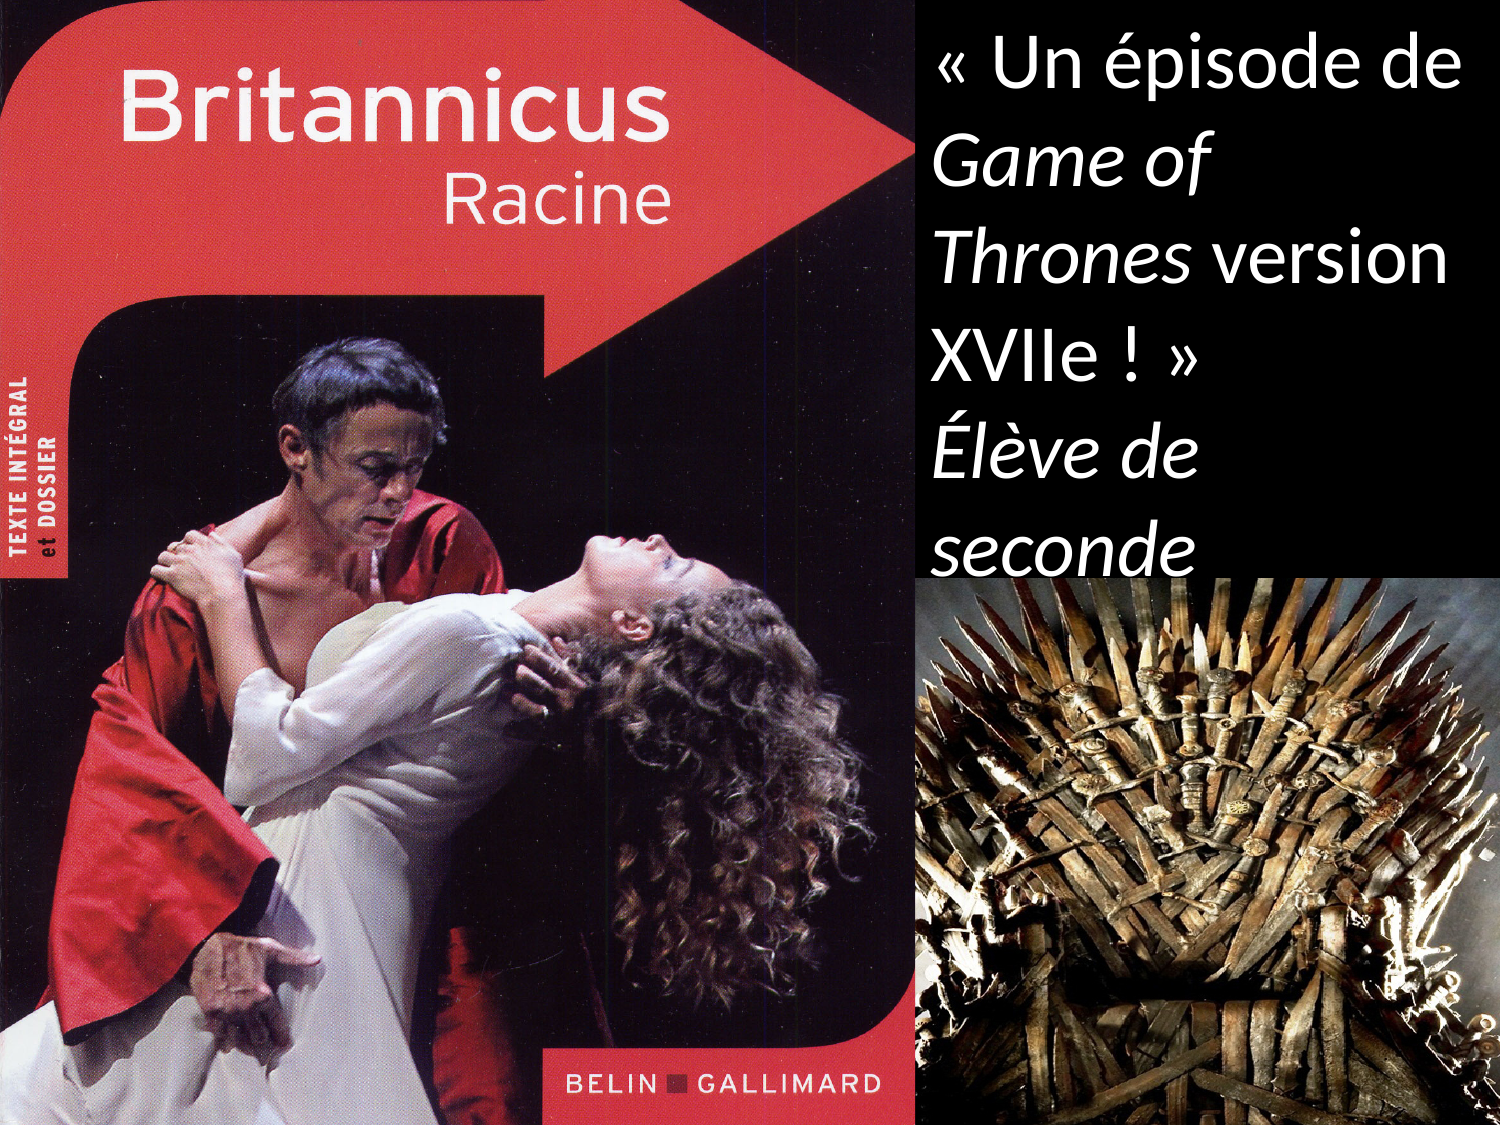

« Un épisode de Game of Thrones version XVIIe ! »
Élève de seconde